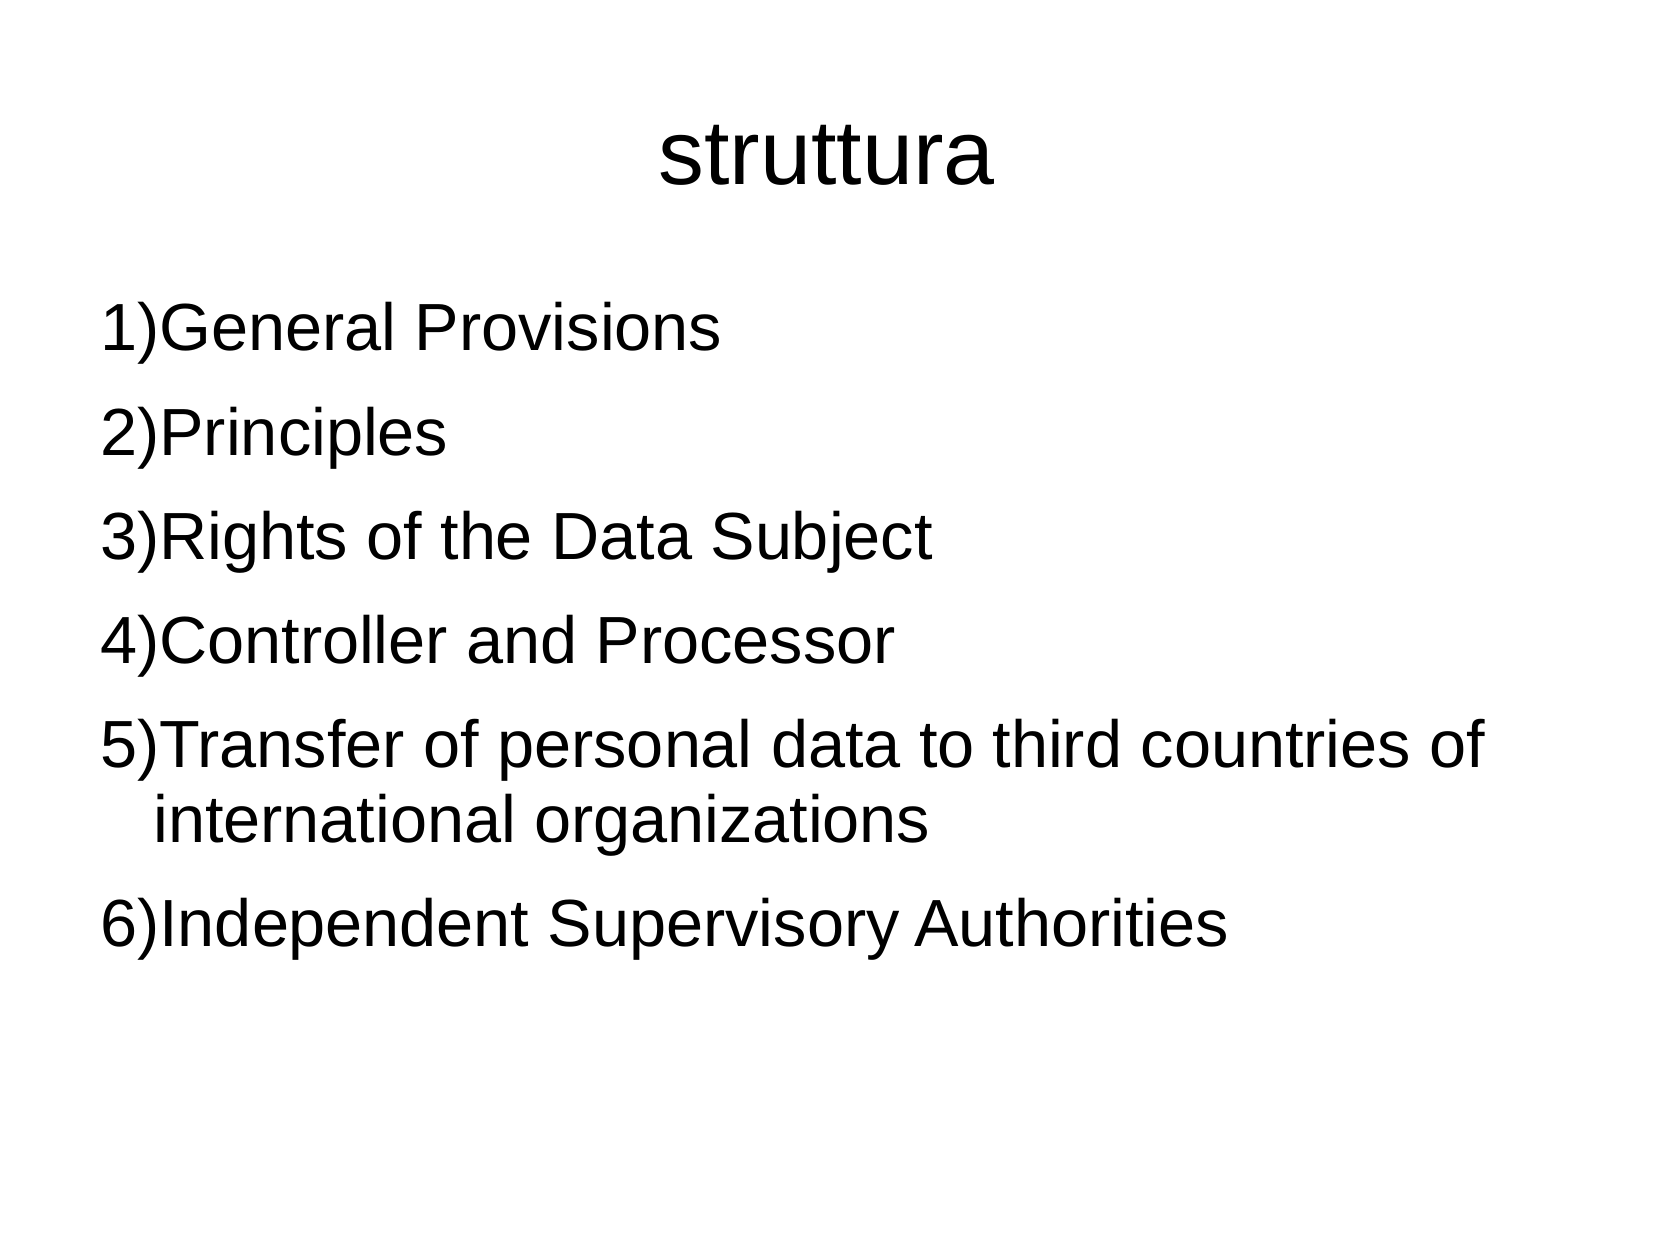

# struttura
General Provisions
Principles
Rights of the Data Subject
Controller and Processor
Transfer of personal data to third countries of international organizations
Independent Supervisory Authorities